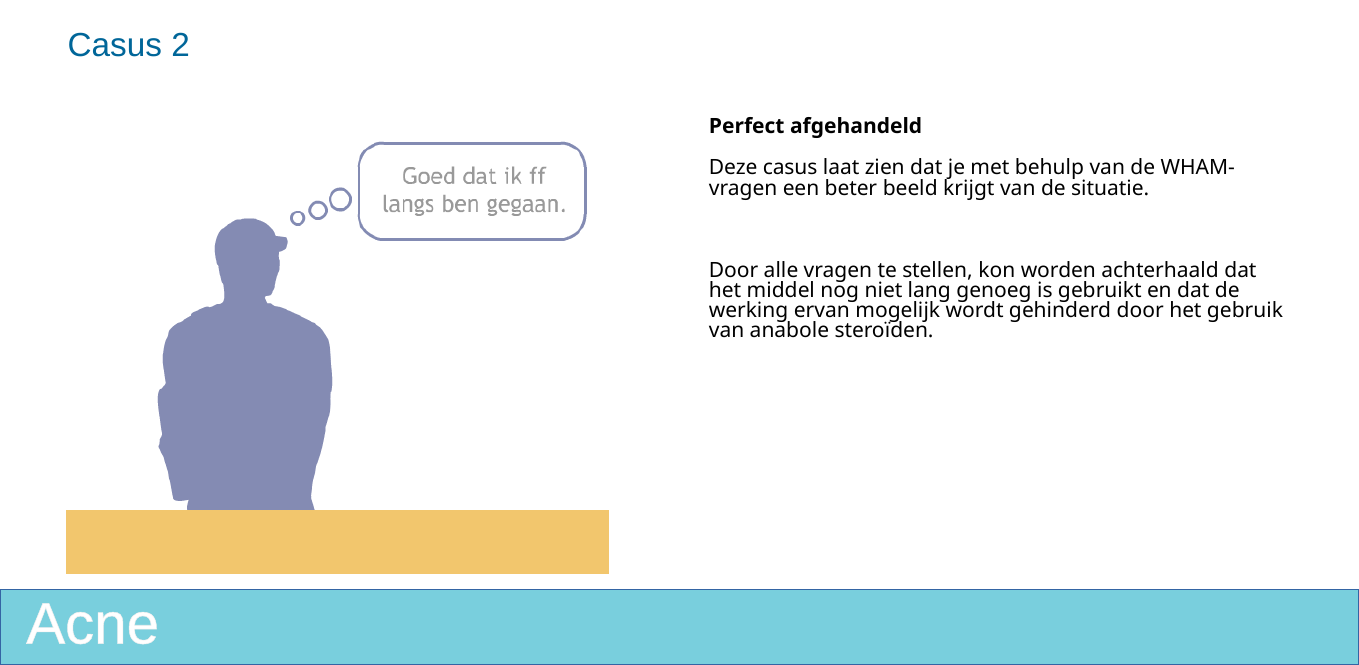

Casus 2
# Perfect afgehandeld
Deze casus laat zien dat je met behulp van de WHAM-vragen een beter beeld krijgt van de situatie.
Door alle vragen te stellen, kon worden achterhaald dat het middel nog niet lang genoeg is gebruikt en dat de werking ervan mogelijk wordt gehinderd door het gebruik van anabole steroïden.
Acne
september 2020